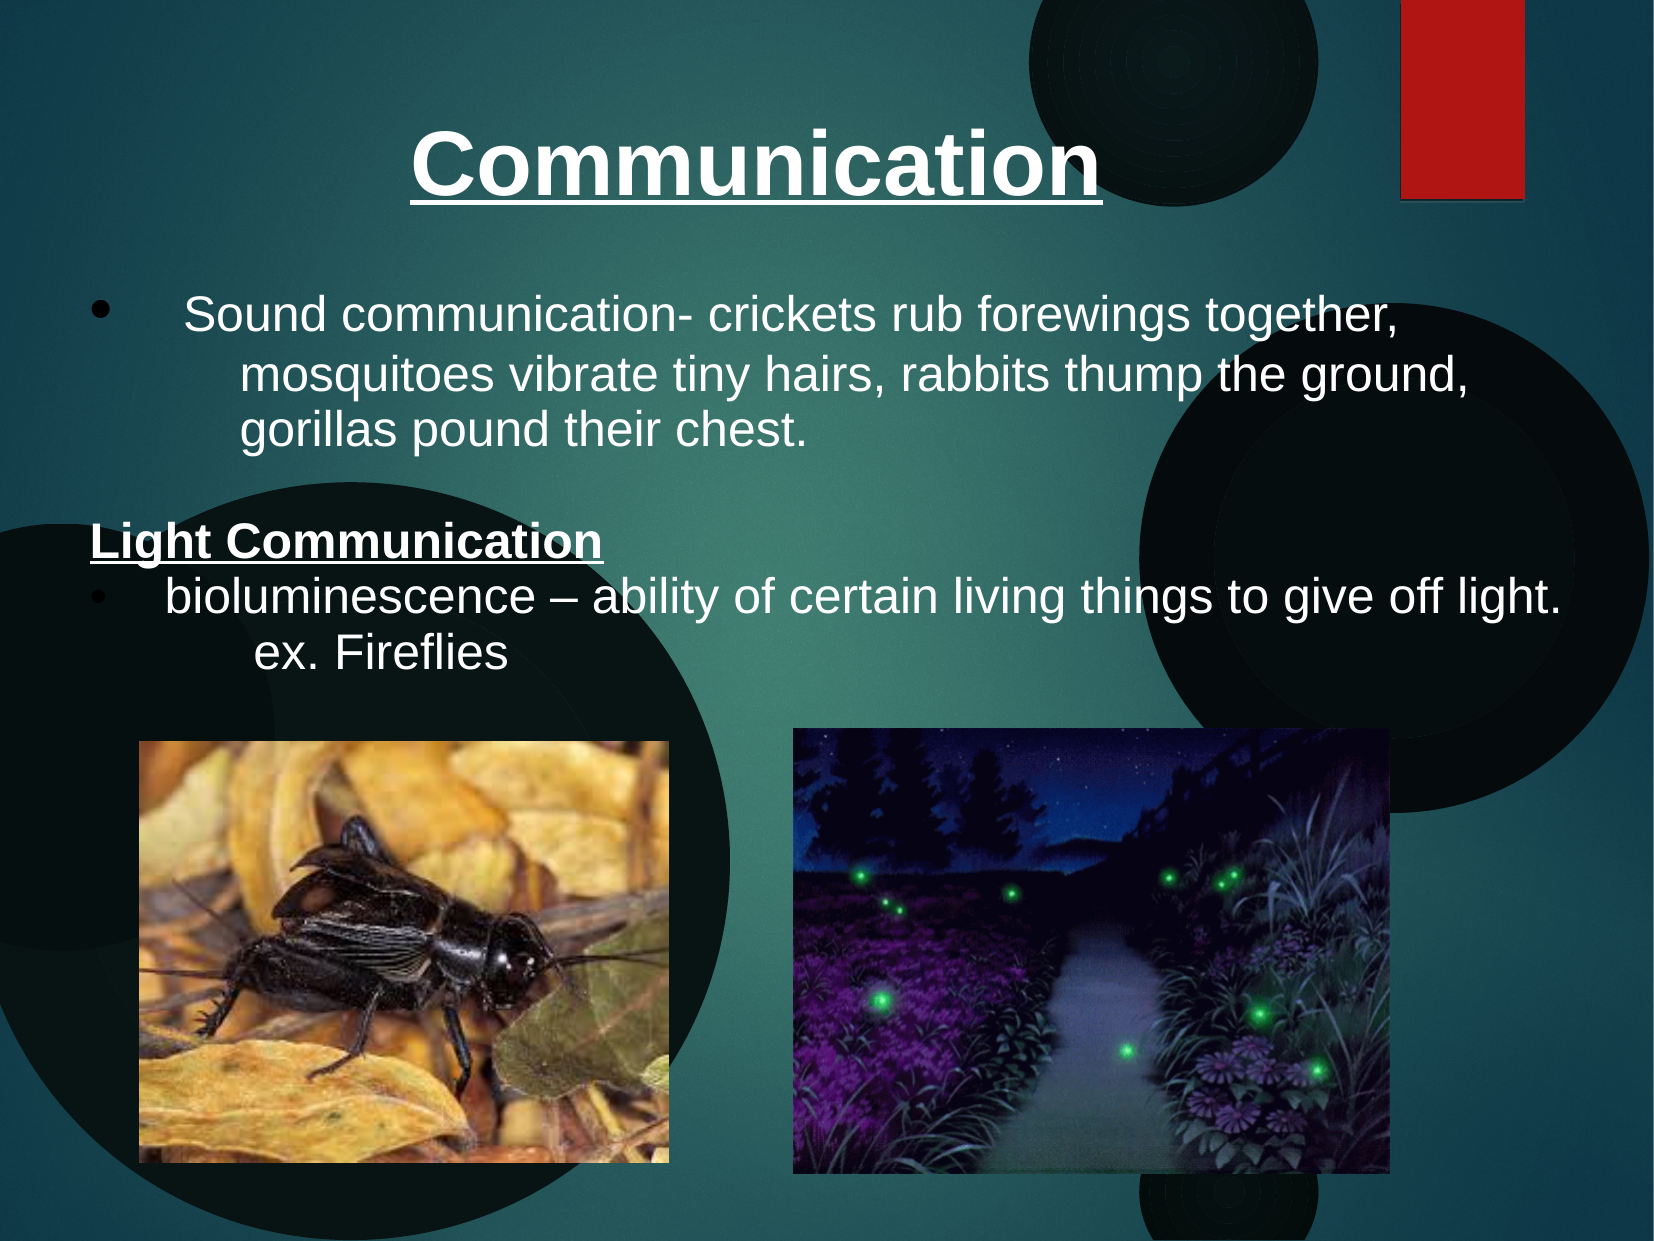

Communication
 Sound communication- crickets rub forewings together, mosquitoes vibrate tiny hairs, rabbits thump the ground, gorillas pound their chest.
Light Communication
bioluminescence – ability of certain living things to give off light. ex. Fireflies